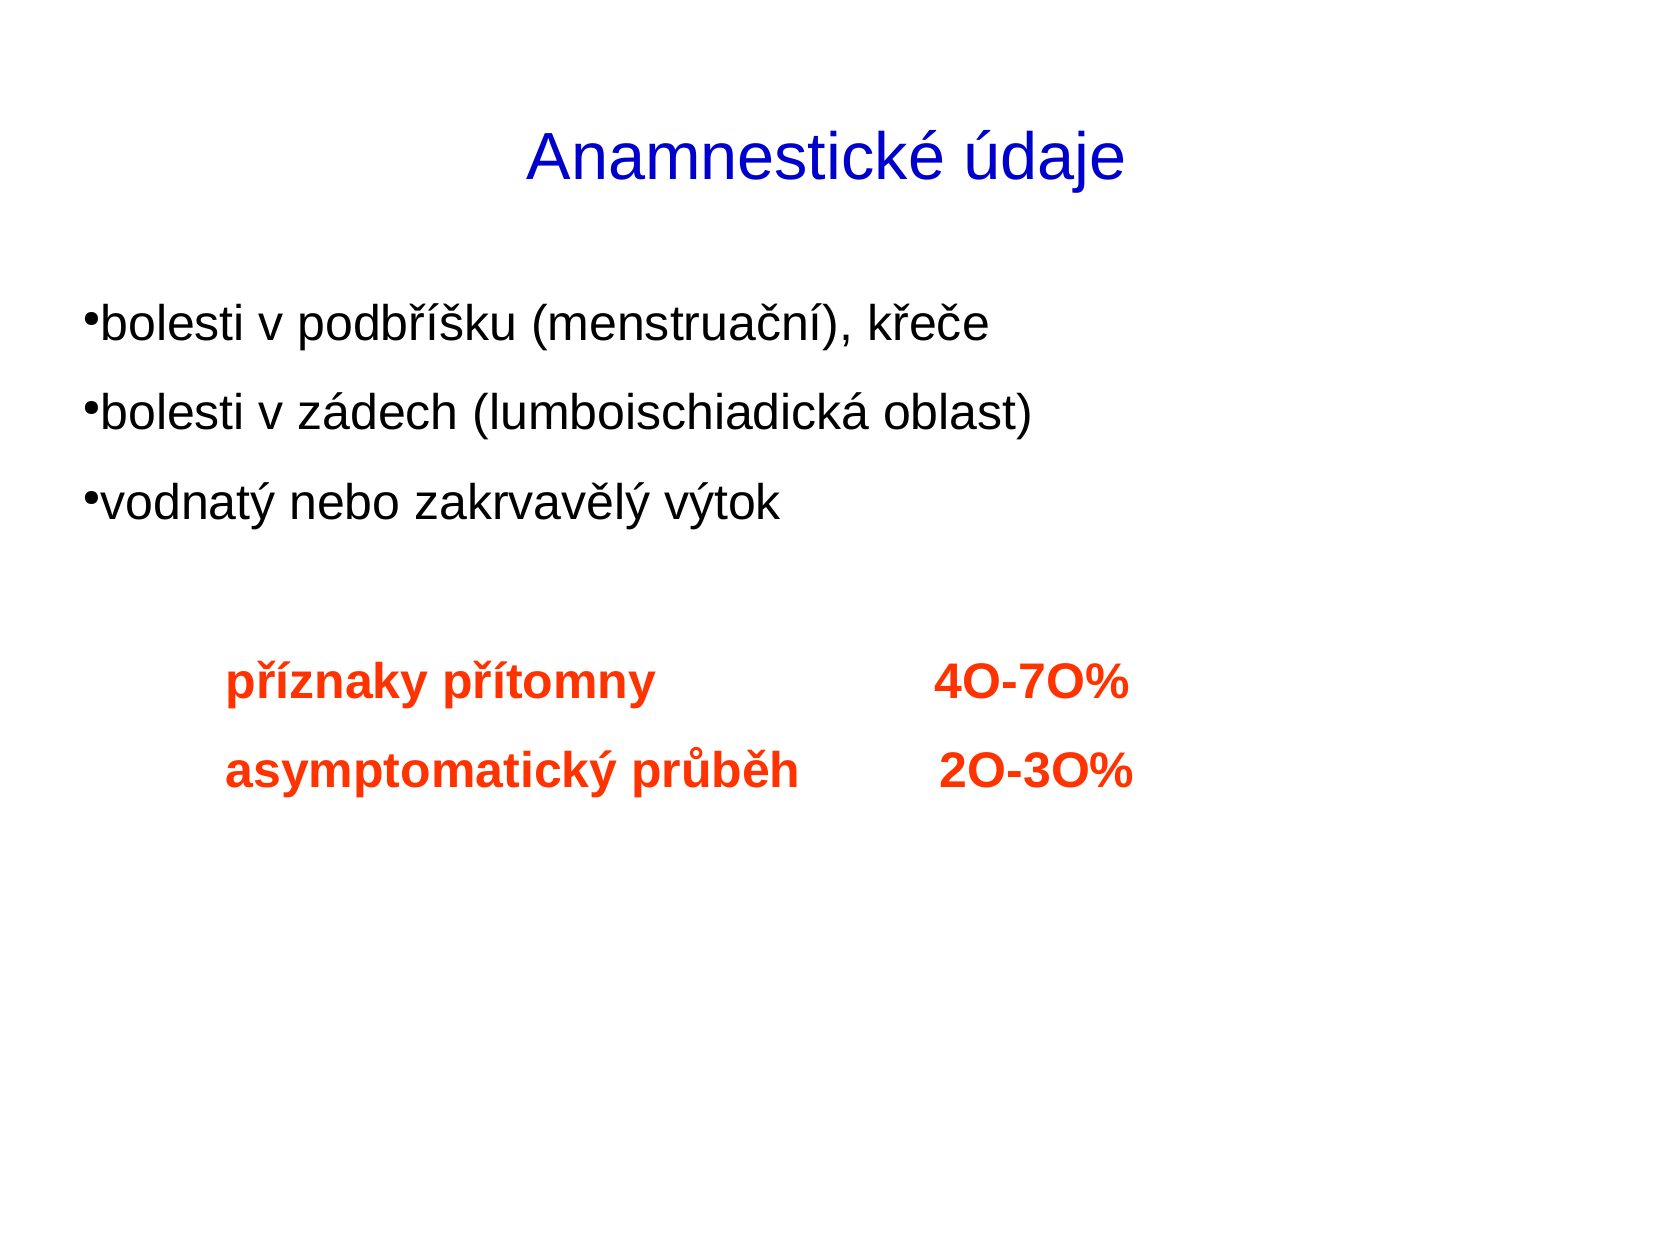

# Anamnestické údaje
bolesti v podbříšku (menstruační), křeče
bolesti v zádech (lumboischiadická oblast)
vodnatý nebo zakrvavělý výtok
 příznaky přítomny 4O-7O%
 asymptomatický průběh 2O-3O%